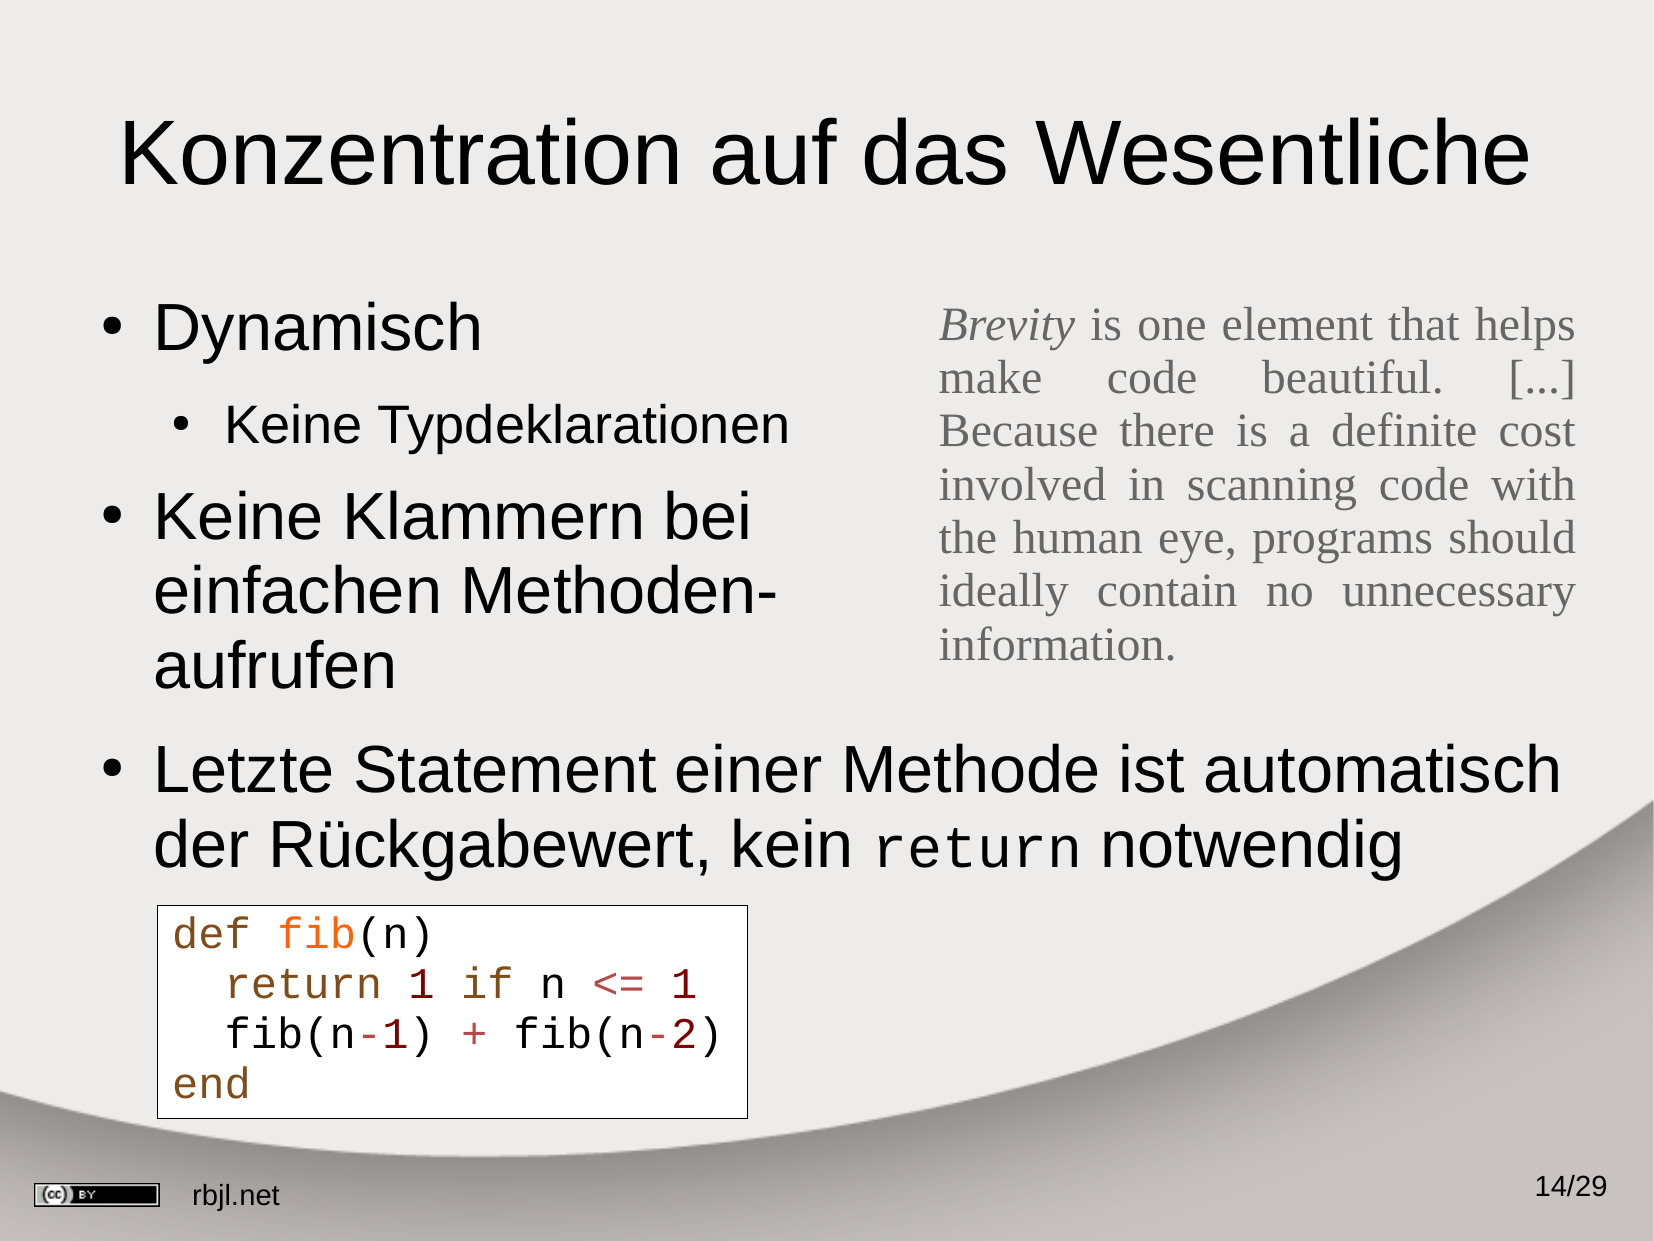

# Konzentration auf das Wesentliche
Dynamisch
Keine Typdeklarationen
Keine Klammern bei
einfachen Methoden-
aufrufen
Letzte Statement einer Methode ist automatisch
der Rückgabewert, kein return notwendig
Brevity is one element that helps make code beautiful. [...] Because there is a definite cost involved in scanning code with the human eye, programs should ideally contain no unnecessary information.
def fib(n)
 return 1 if n <= 1
 fib(n-1) + fib(n-2)
end
14